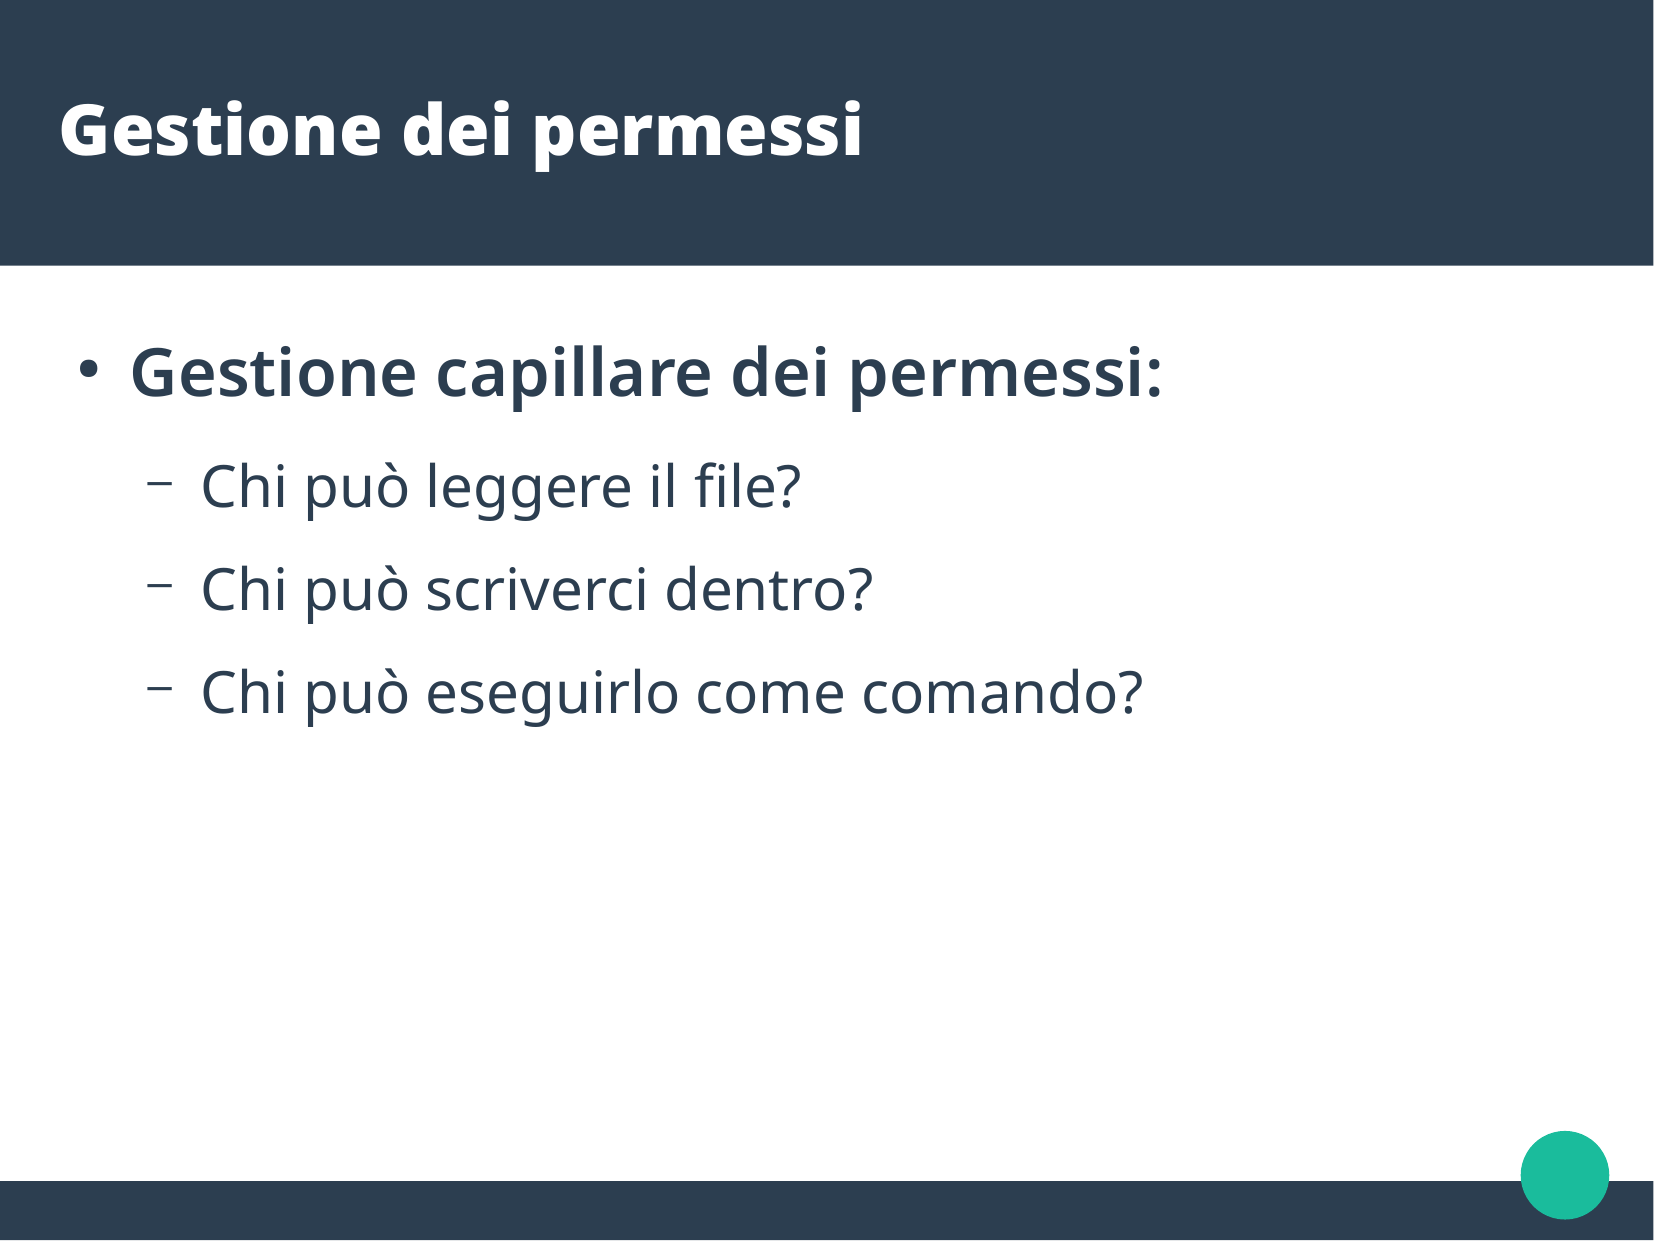

# Gestione dei permessi
Gestione capillare dei permessi:
Chi può leggere il file?
Chi può scriverci dentro?
Chi può eseguirlo come comando?